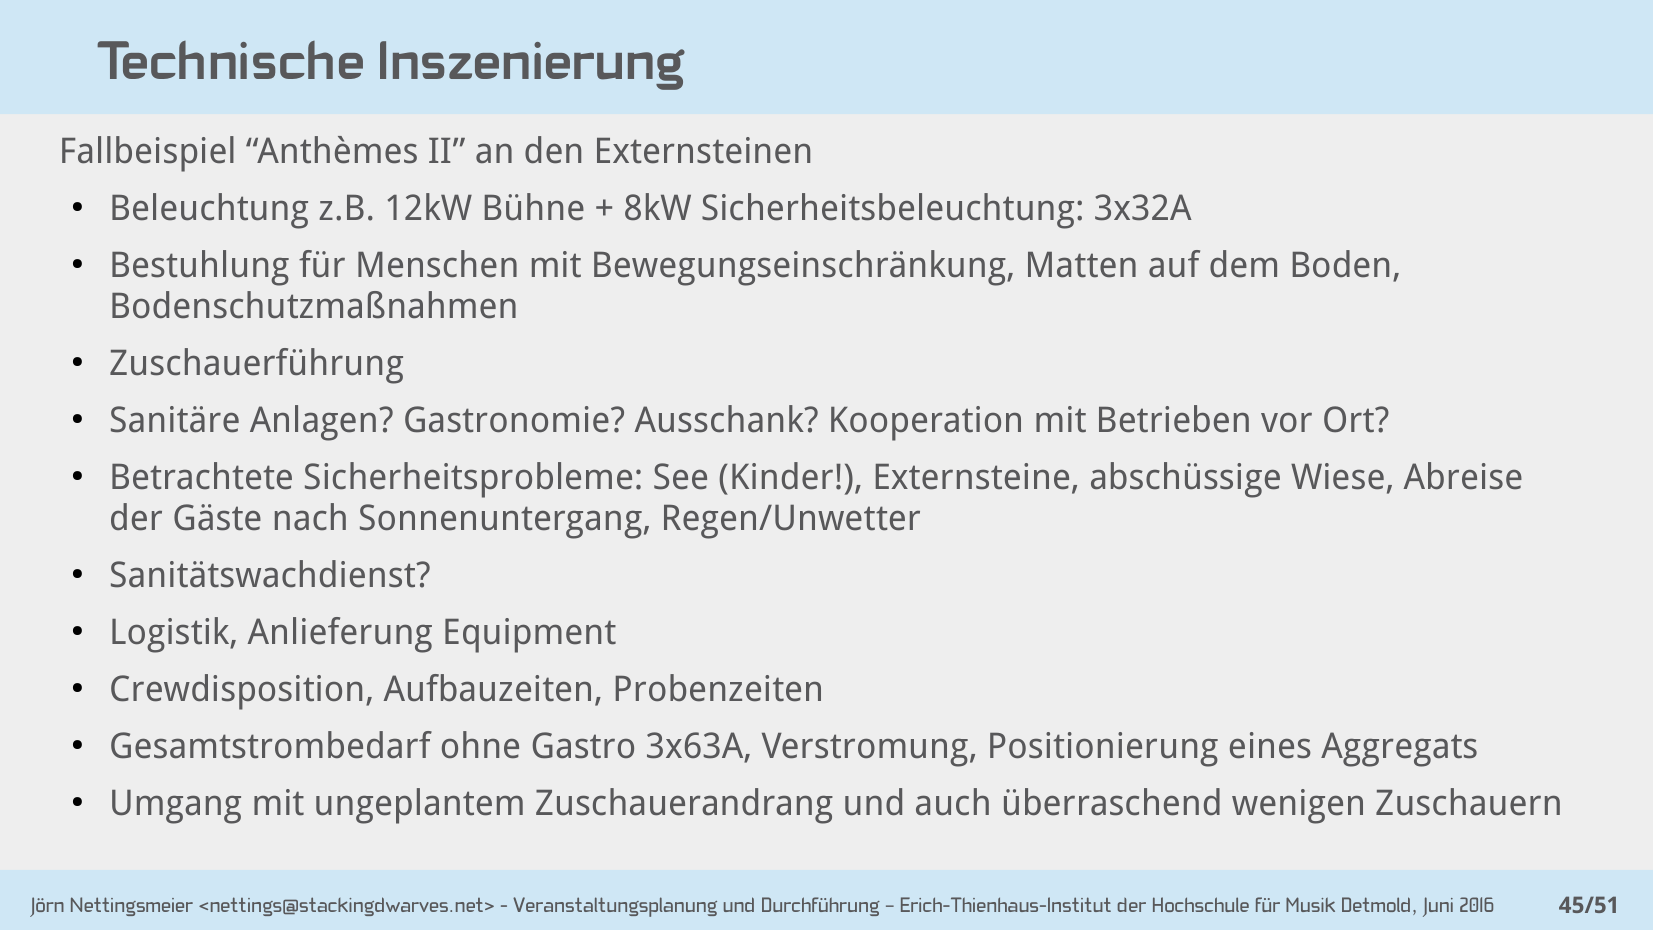

# Technische Inszenierung
Fallbeispiel “Anthèmes II” an den Externsteinen
Beleuchtung z.B. 12kW Bühne + 8kW Sicherheitsbeleuchtung: 3x32A
Bestuhlung für Menschen mit Bewegungseinschränkung, Matten auf dem Boden, Bodenschutzmaßnahmen
Zuschauerführung
Sanitäre Anlagen? Gastronomie? Ausschank? Kooperation mit Betrieben vor Ort?
Betrachtete Sicherheitsprobleme: See (Kinder!), Externsteine, abschüssige Wiese, Abreise der Gäste nach Sonnenuntergang, Regen/Unwetter
Sanitätswachdienst?
Logistik, Anlieferung Equipment
Crewdisposition, Aufbauzeiten, Probenzeiten
Gesamtstrombedarf ohne Gastro 3x63A, Verstromung, Positionierung eines Aggregats
Umgang mit ungeplantem Zuschauerandrang und auch überraschend wenigen Zuschauern